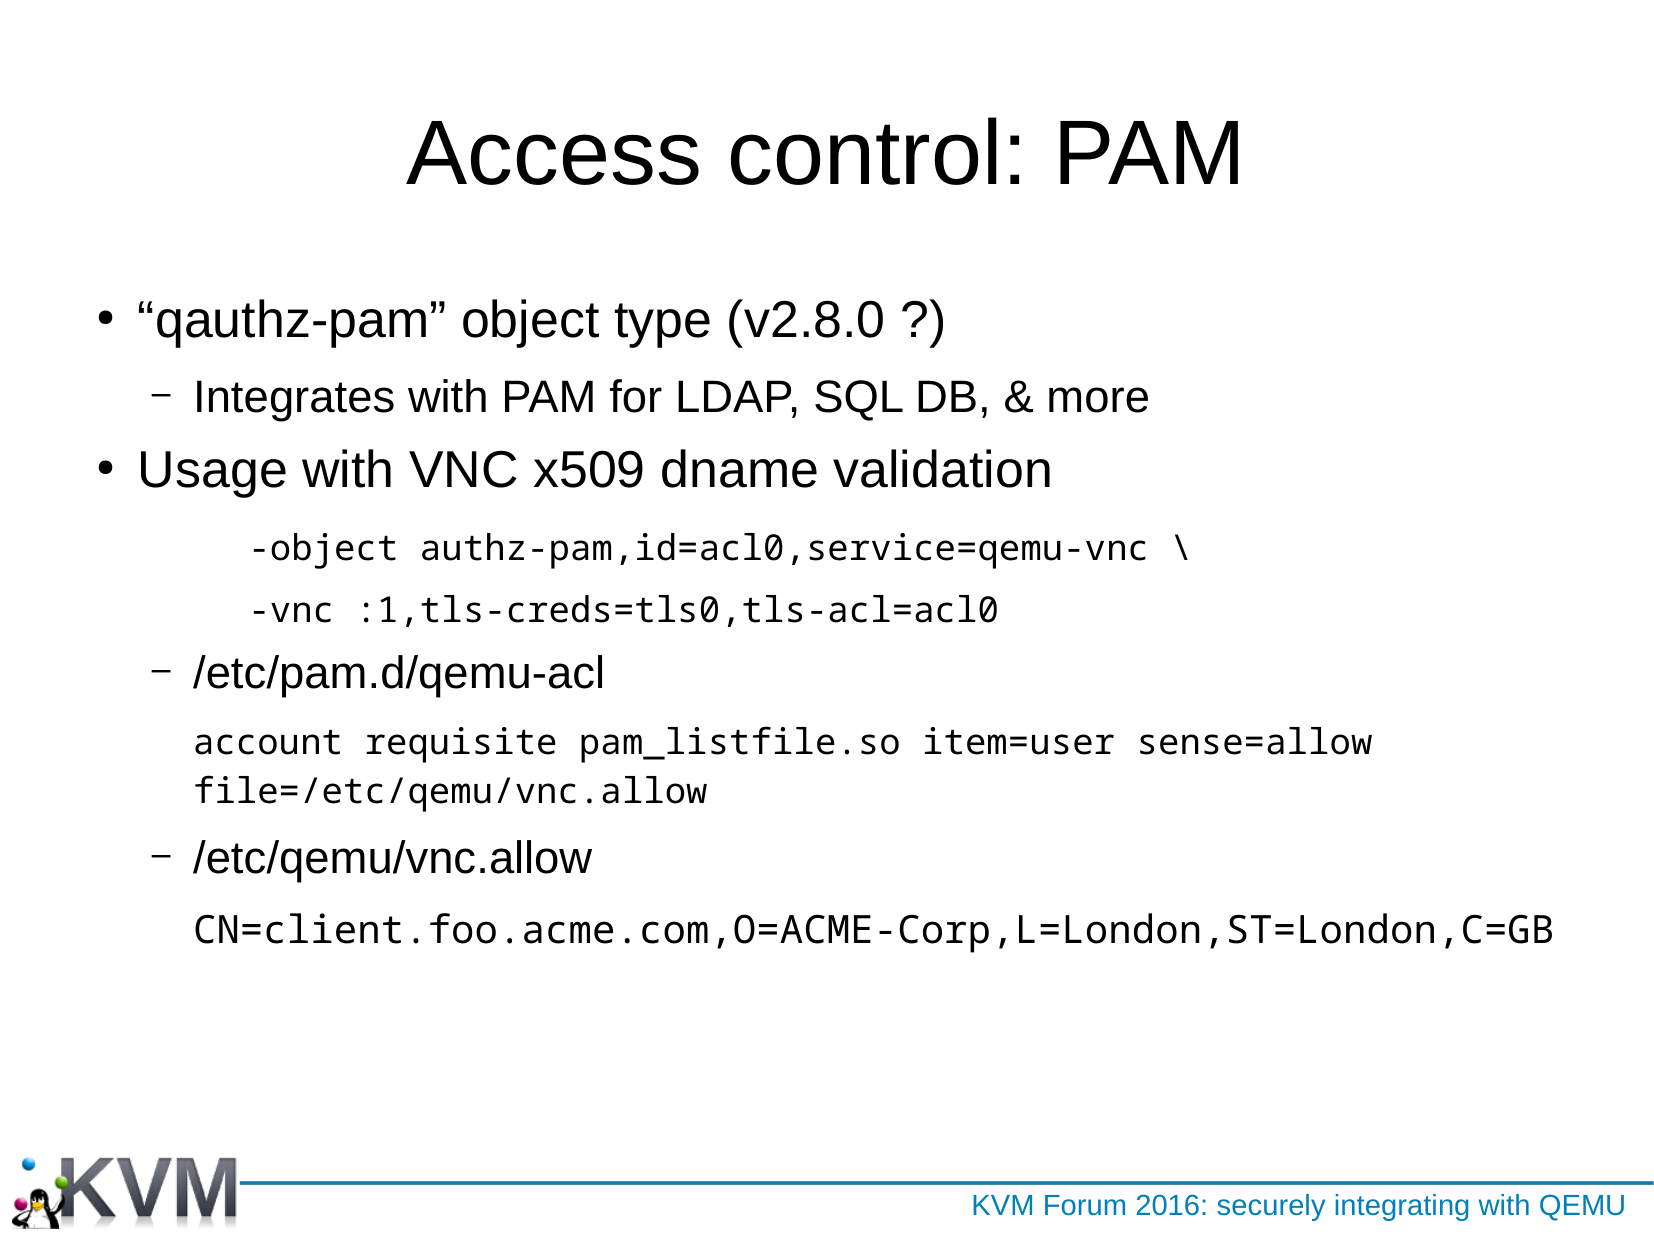

# Access control: PAM
“qauthz-pam” object type (v2.8.0 ?)
Integrates with PAM for LDAP, SQL DB, & more
Usage with VNC x509 dname validation
-object authz-pam,id=acl0,service=qemu-vnc \
-vnc :1,tls-creds=tls0,tls-acl=acl0
/etc/pam.d/qemu-acl
account requisite pam_listfile.so item=user sense=allow file=/etc/qemu/vnc.allow
/etc/qemu/vnc.allow
CN=client.foo.acme.com,O=ACME-Corp,L=London,ST=London,C=GB